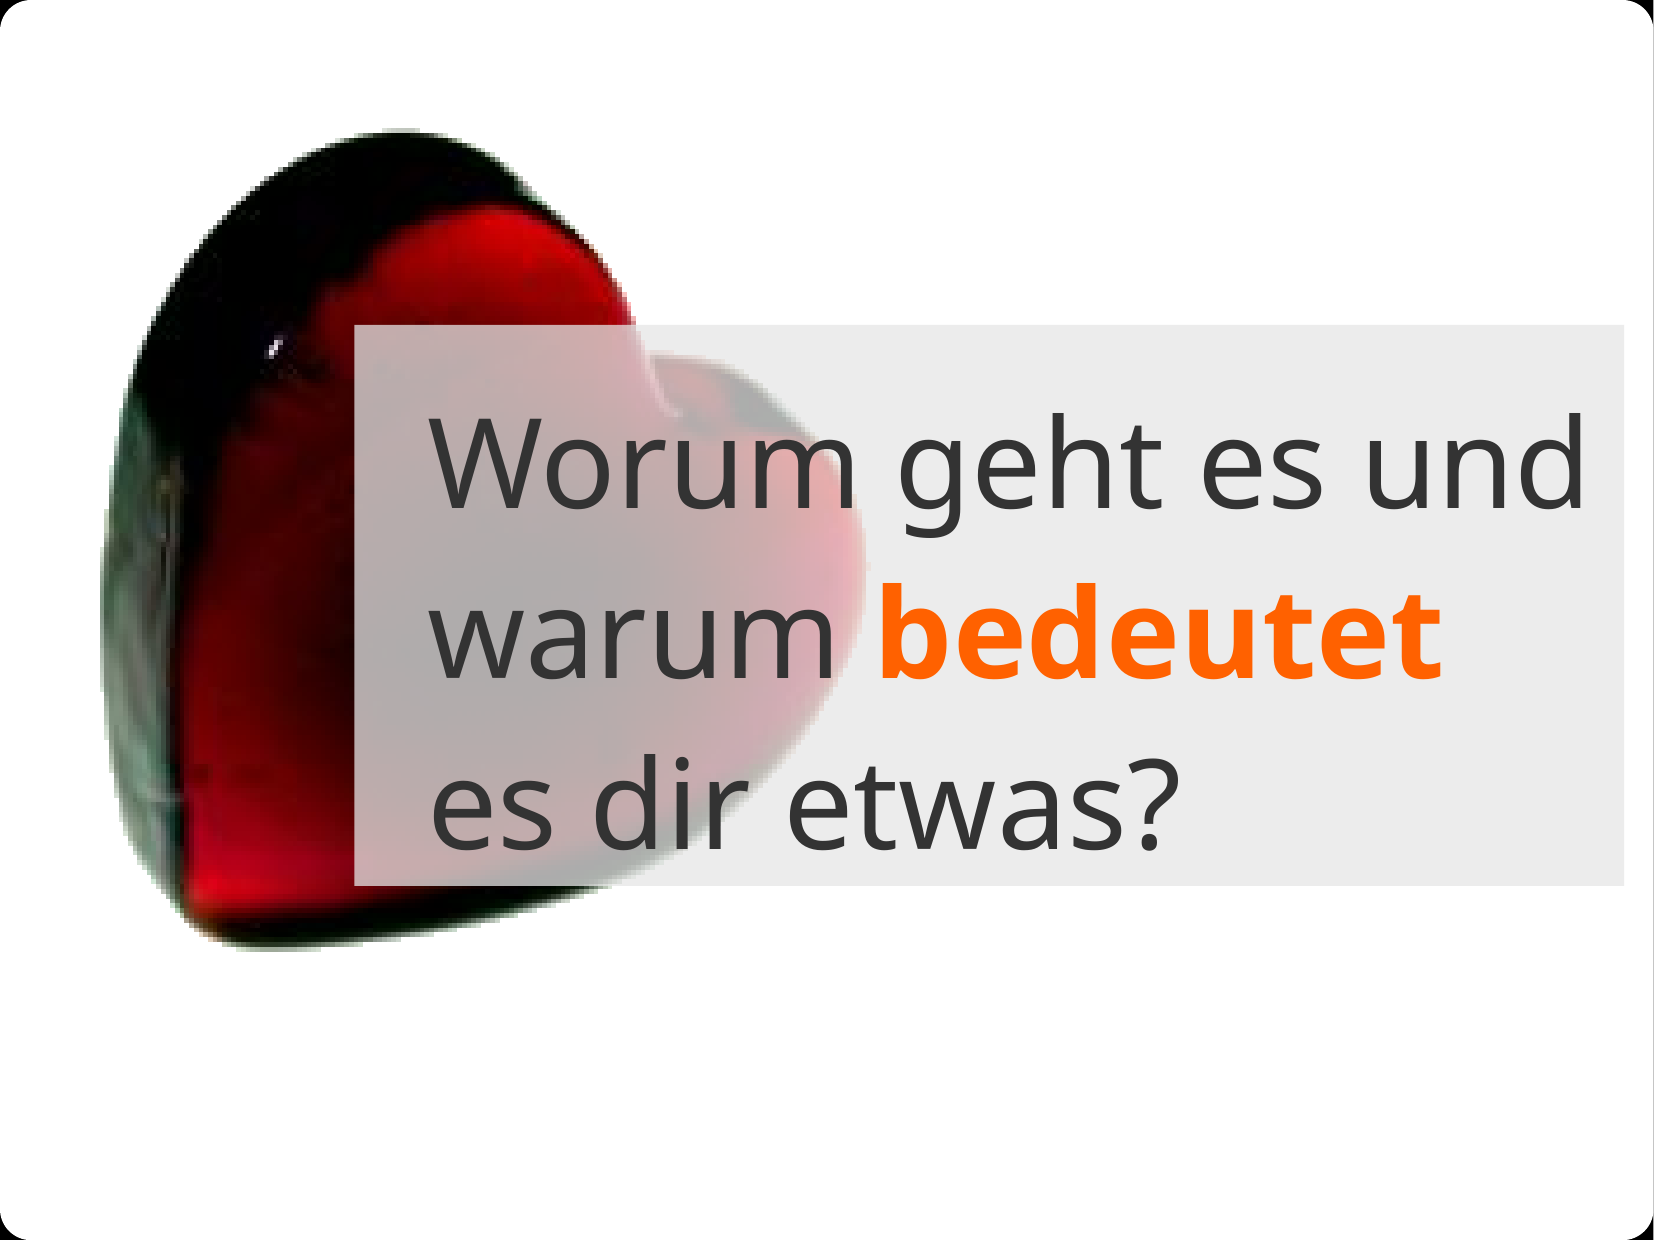

Worum geht es und
warum bedeutet
es dir etwas?